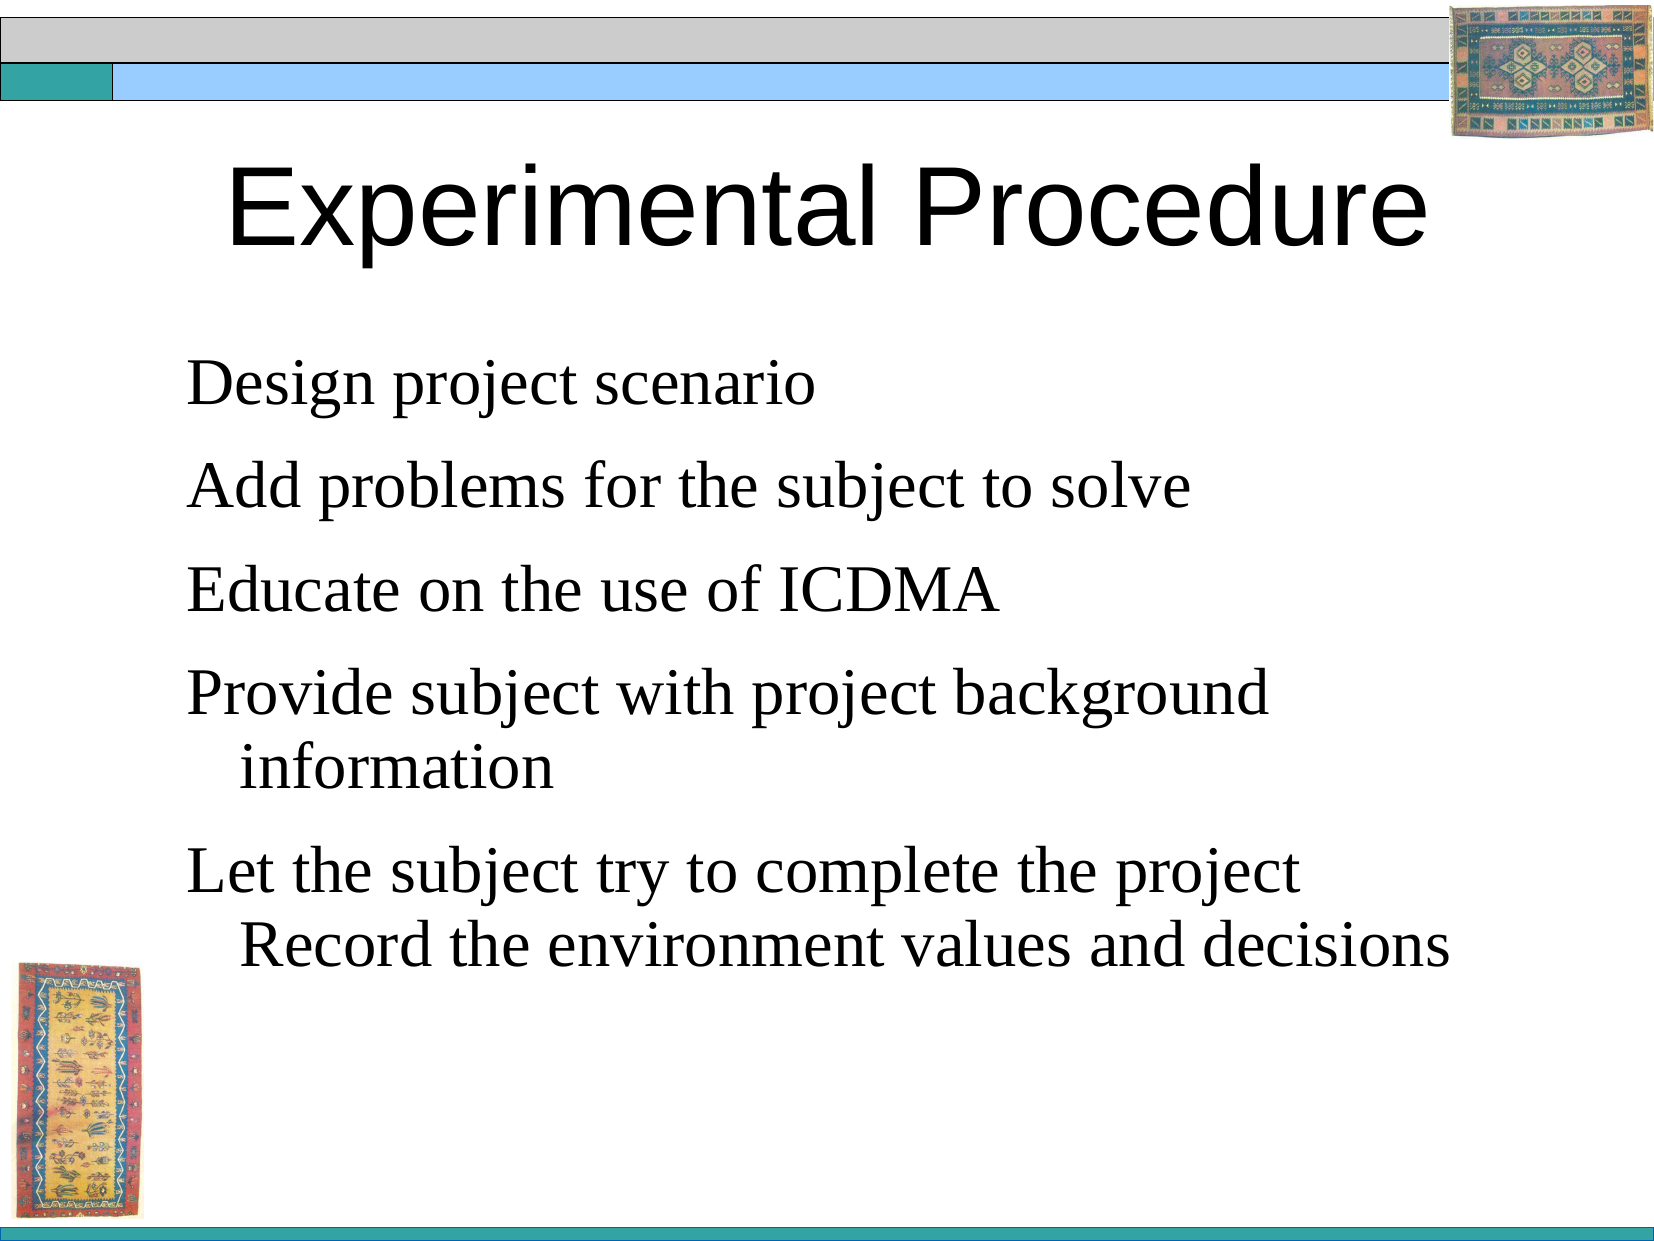

# Experimental Procedure
Design project scenario
Add problems for the subject to solve
Educate on the use of ICDMA
Provide subject with project background information
Let the subject try to complete the project
Record the environment values and decisions